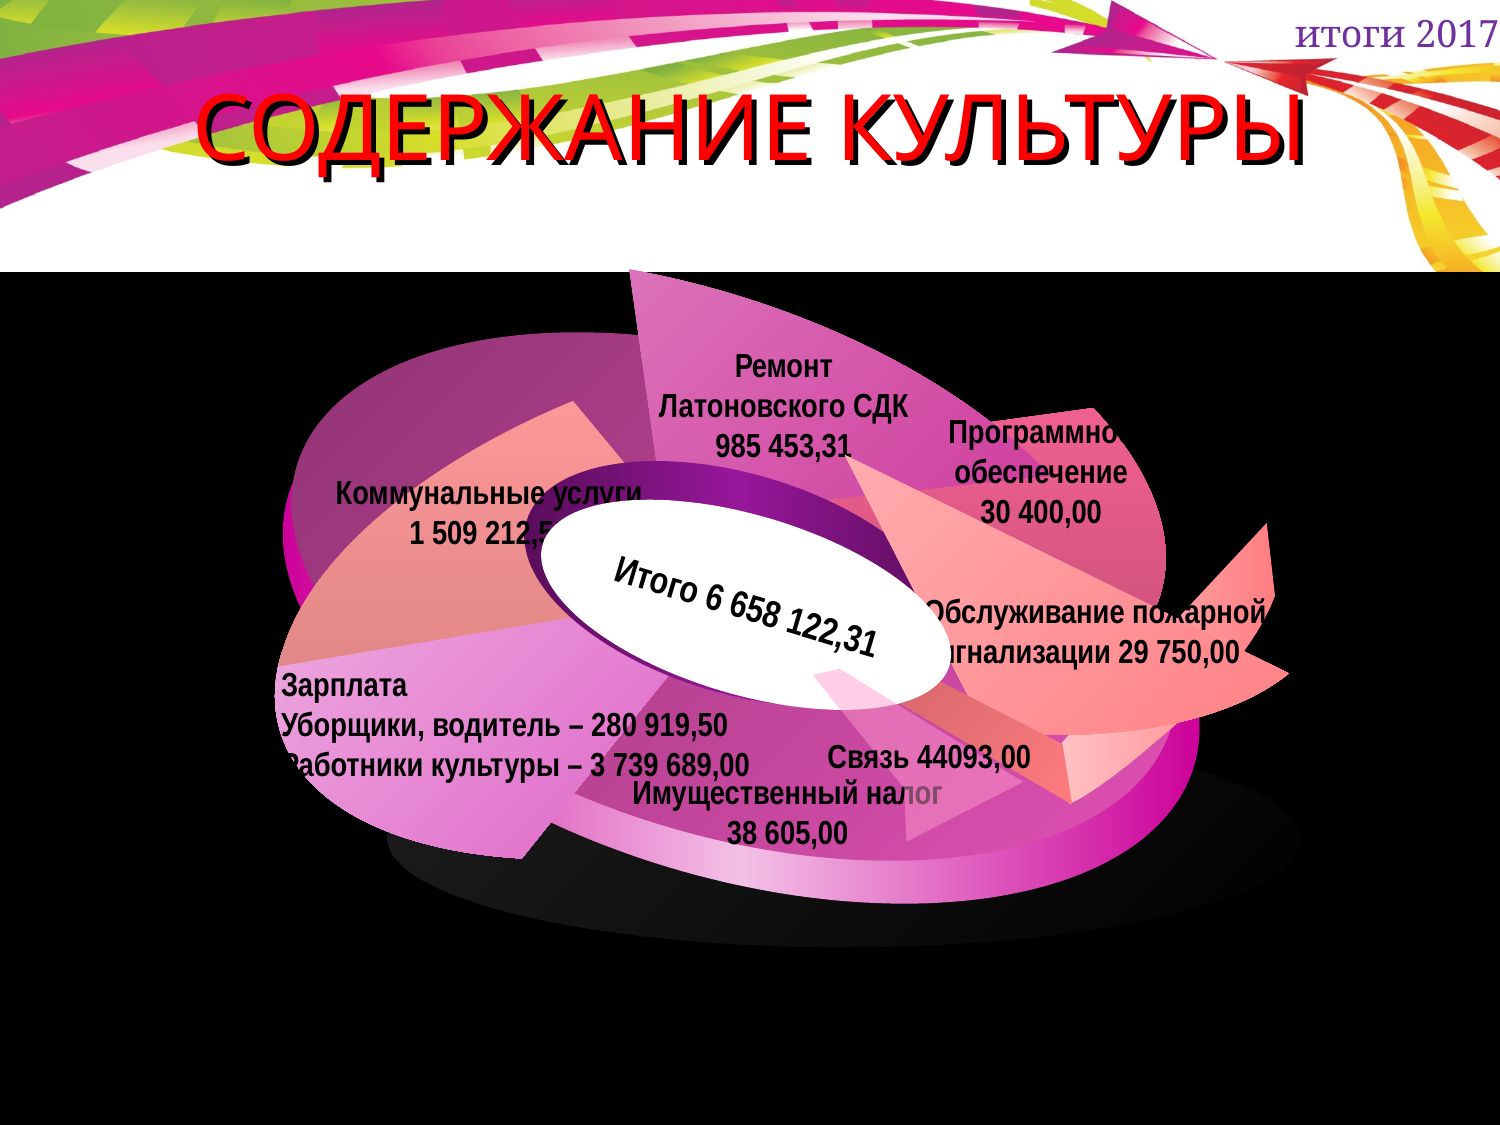

итоги 2017
# СОДЕРЖАНИЕ КУЛЬТУРЫ
Ремонт
Латоновского СДК
985 453,31
Программное
обеспечение
30 400,00
Коммунальные услуги
1 509 212,50
Итого 6 658 122,31
Обслуживание пожарной
сигнализации 29 750,00
Зарплата
Уборщики, водитель – 280 919,50
Работники культуры – 3 739 689,00
Связь 44093,00
Имущественный налог
38 605,00